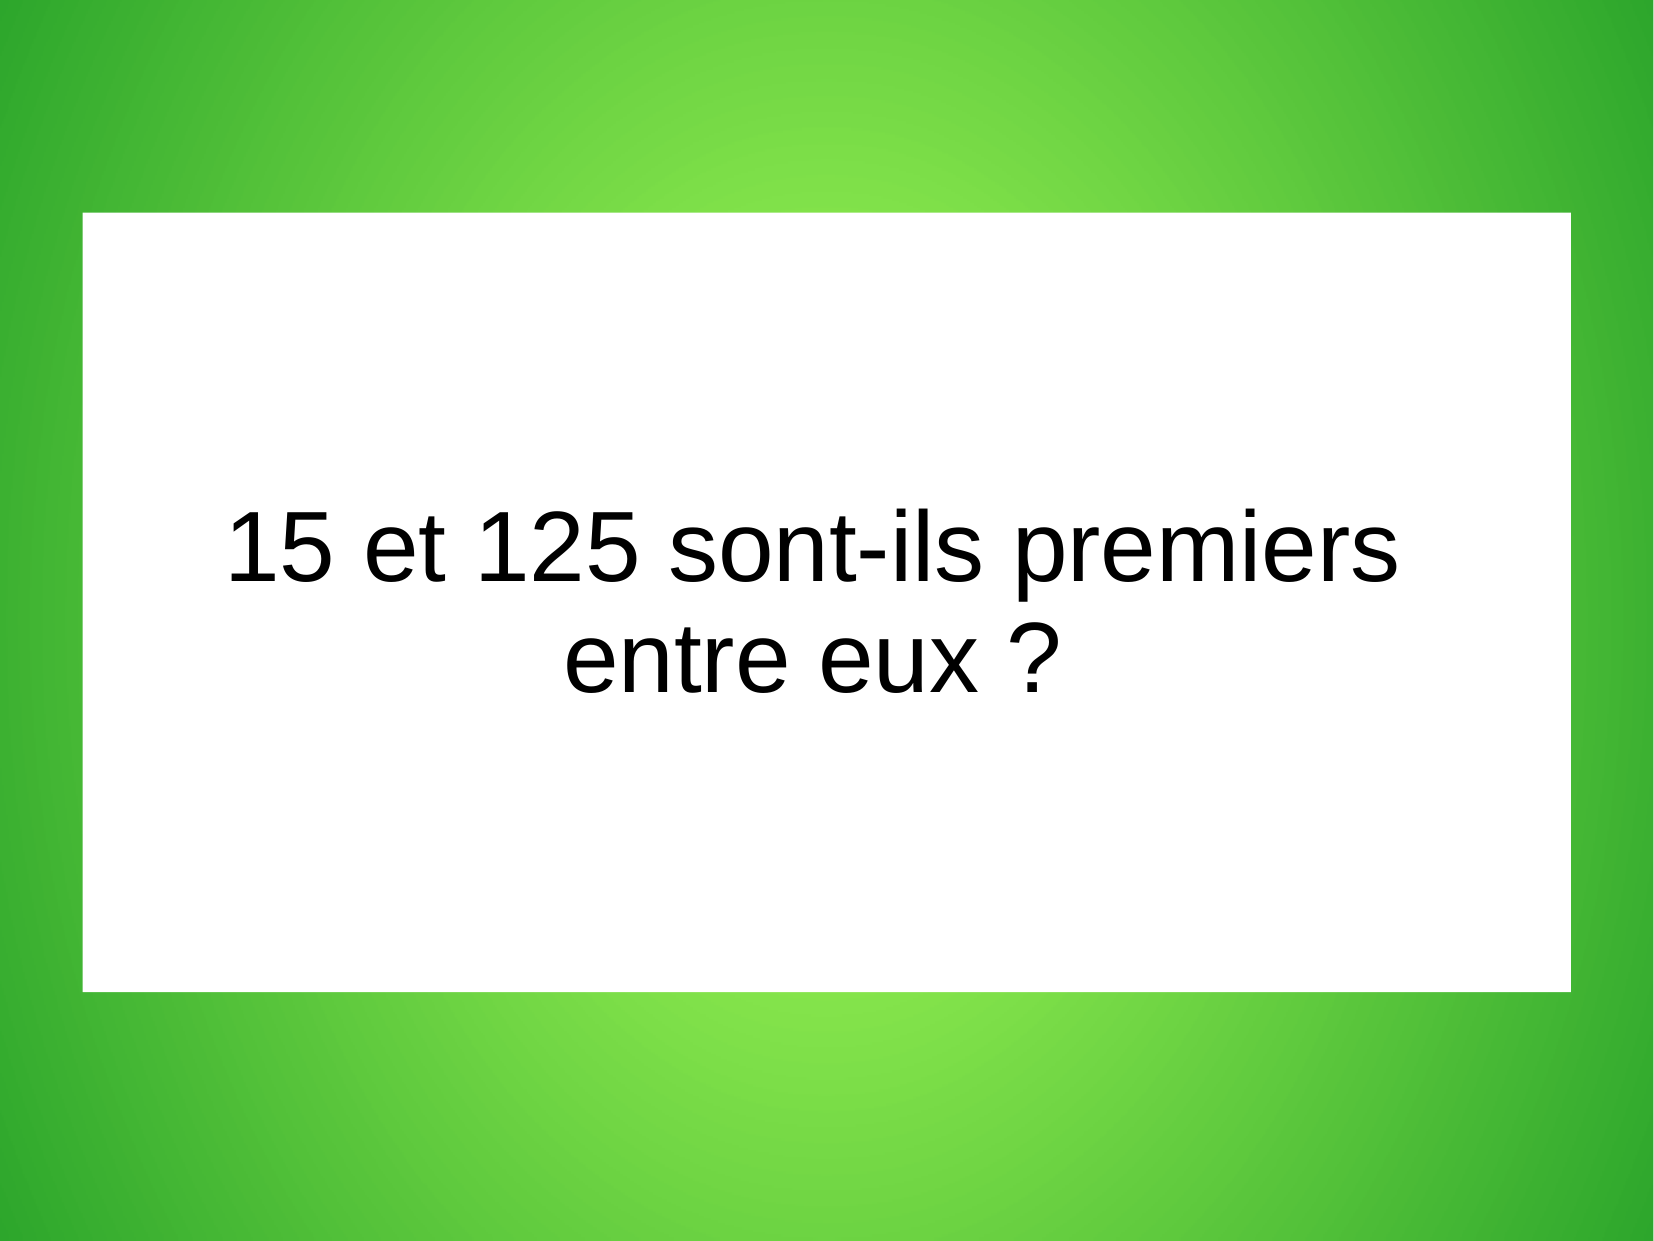

# 15 et 125 sont-ils premiers
entre eux ?